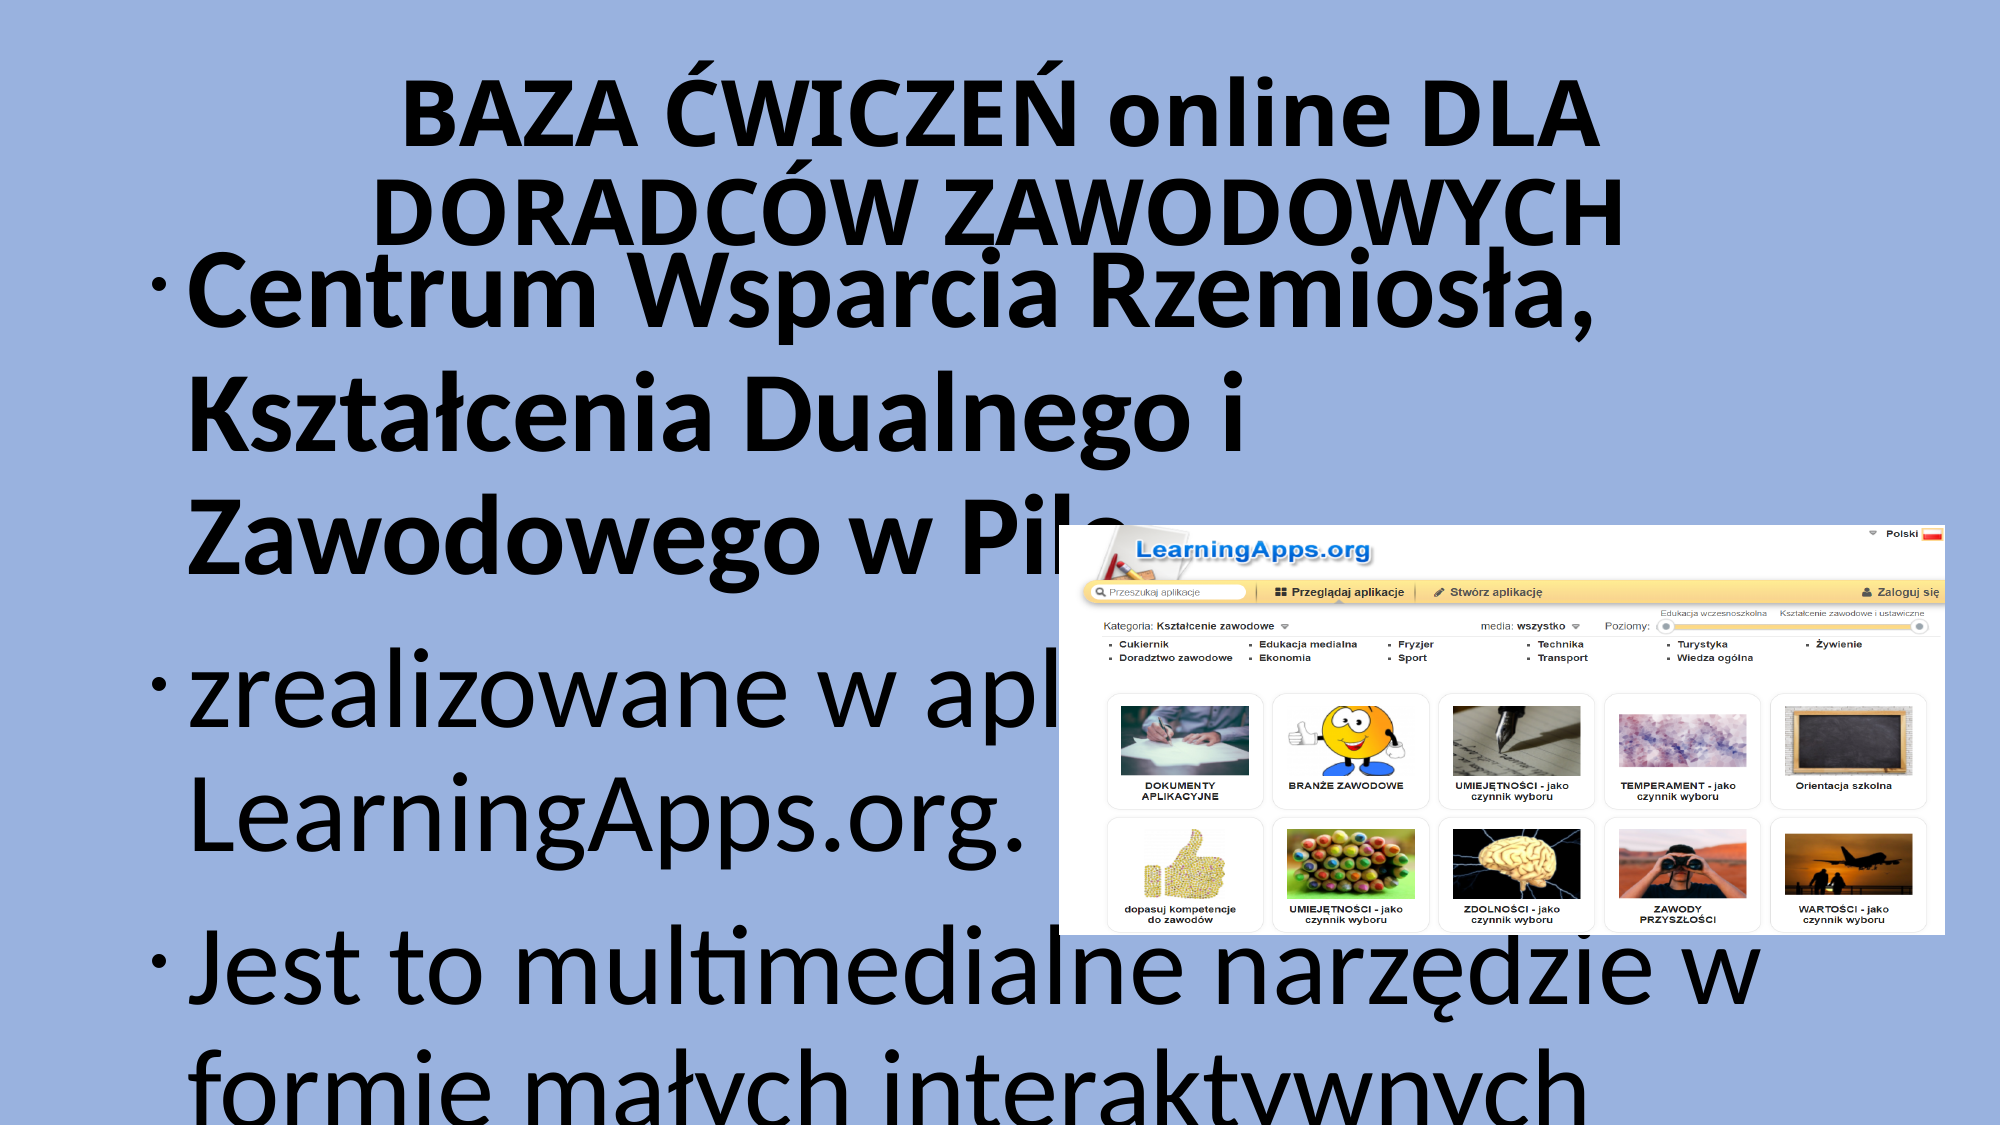

# BAZA ĆWICZEŃ online DLA DORADCÓW ZAWODOWYCH
Centrum Wsparcia Rzemiosła, Kształcenia Dualnego i Zawodowego w Pile
zrealizowane w aplikacji LearningApps.org.
Jest to multimedialne narzędzie w formie małych interaktywnych modułów edukacyjnych
w formie quizów, krzyżówek, rozsypanek, dopasowań. Adresowane są do uczniów szkół podstawowych i ponadpodstawowych. Celem tego narzędzia jest poznanie siebie, swoich cech, potencjału, świata zawodów, elementów wejścia na rynek pracy, oraz kreowanie pozytywnego myślenia dotyczącego zawodów rzemieślniczych.
Link do modułu
https://learningapps.org/index.php?category=90&subcategory=36806&s=
Atrubuty rzemiosła https://learningapps.org/10312207
Branże zawodowe https://learningapps.org/10451707
Orientacja szkolna https://learningapps.org/10543681
Umiejętności cz.1 https://learningapps.org/10148224
Temperament https://learningapps.org/10840885
Zdolnościhttps://learningapps.org/10997320
Wartości https://learningapps.org/10123636
Rzemieślnicy w milionerach https://learningapps.org/10018864
Krzyżówka o zawodach https://learningapps.org/9967567